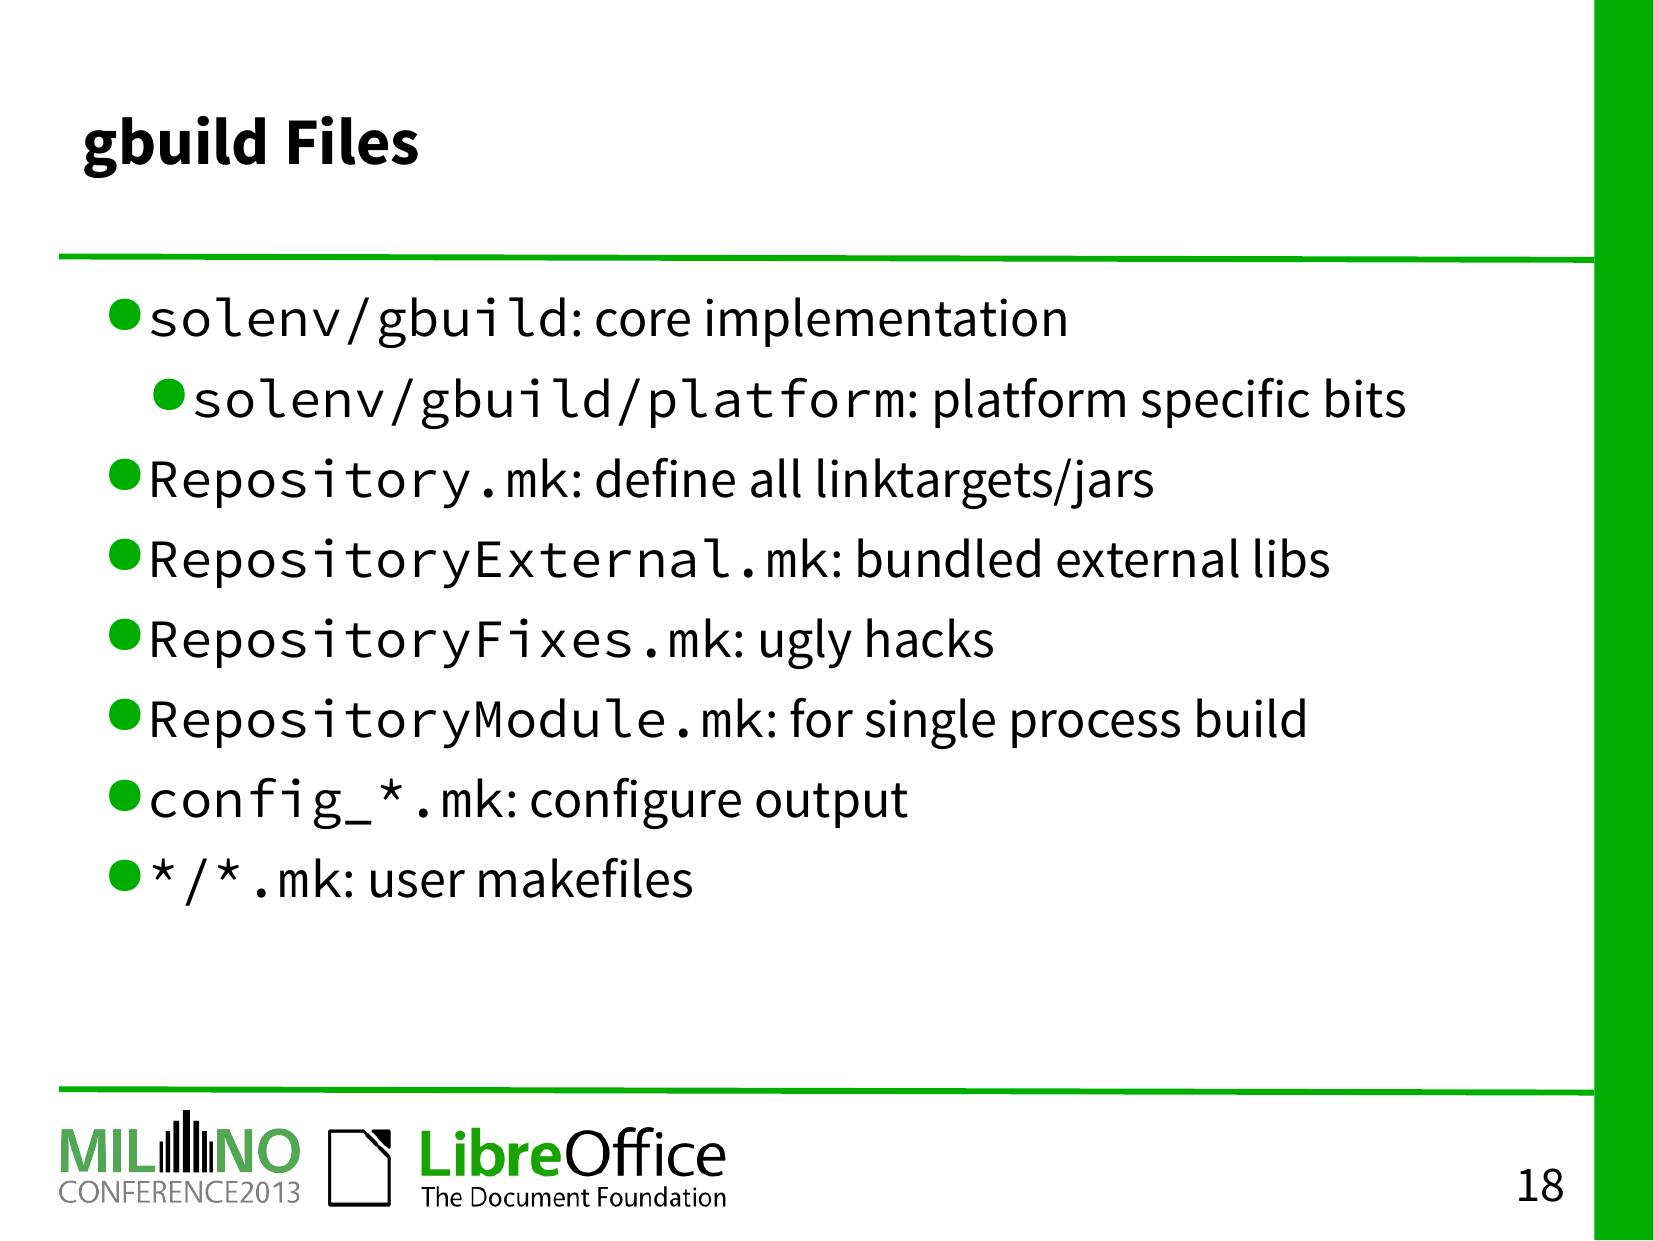

# gbuild Files
solenv/gbuild: core implementation
solenv/gbuild/platform: platform specific bits
Repository.mk: define all linktargets/jars
RepositoryExternal.mk: bundled external libs
RepositoryFixes.mk: ugly hacks
RepositoryModule.mk: for single process build
config_*.mk: configure output
*/*.mk: user makefiles
18